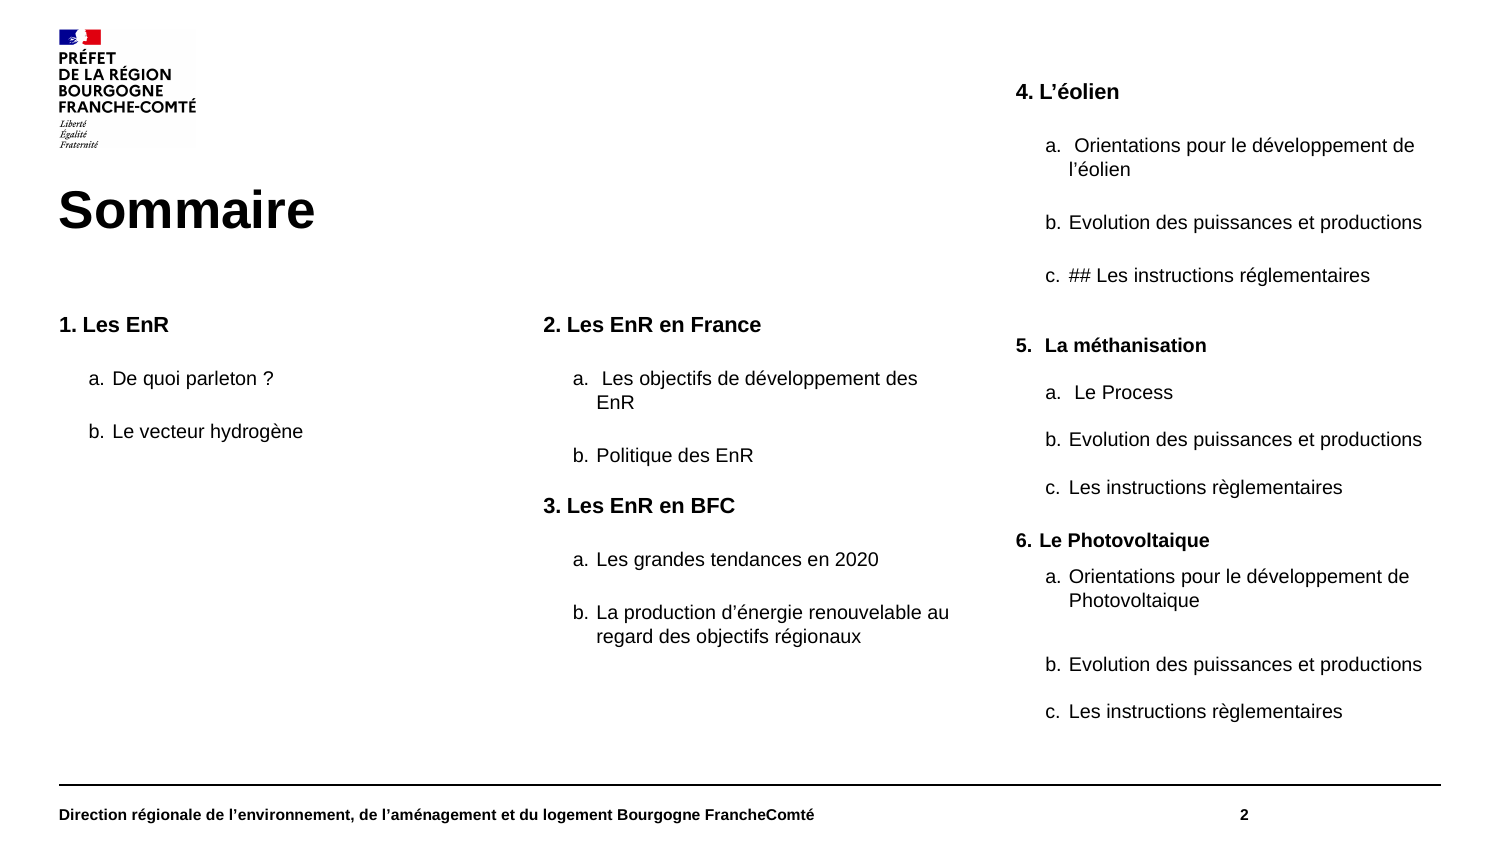

L’éolien
 Orientations pour le développement de l’éolien
Evolution des puissances et productions
## Les instructions réglementaires
 La méthanisation
 Le Process
Evolution des puissances et productions
Les instructions règlementaires
Le Photovoltaique
Orientations pour le développement de Photovoltaique
Evolution des puissances et productions
Les instructions règlementaires
# Sommaire
Les EnR
De quoi parleton ?
Le vecteur hydrogène
Les EnR en France
 Les objectifs de développement des EnR
Politique des EnR
Les EnR en BFC
Les grandes tendances en 2020
La production d’énergie renouvelable au regard des objectifs régionaux
Direction régionale de l’environnement, de l’aménagement et du logement Auvergne-Rhône-Alpes
2